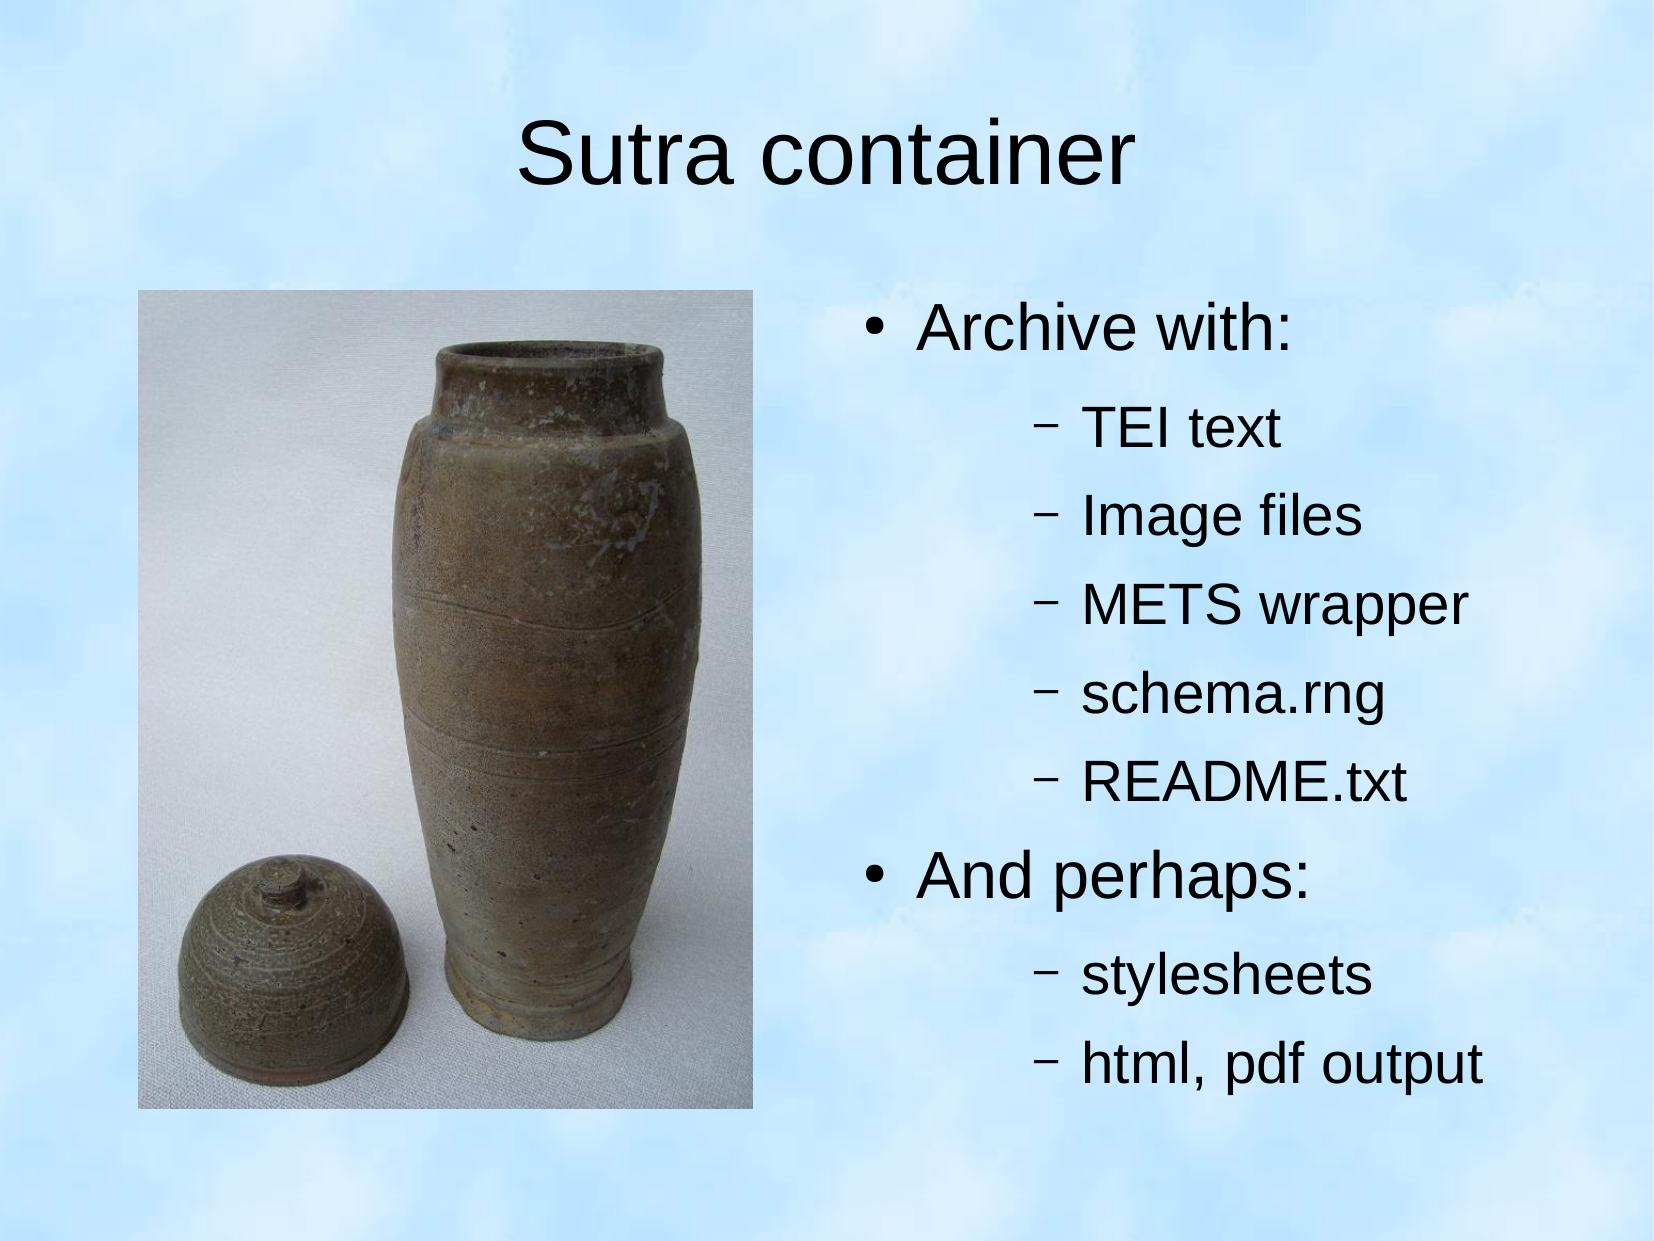

# Sutra container
Archive with:
TEI text
Image files
METS wrapper
schema.rng
README.txt
And perhaps:
stylesheets
html, pdf output